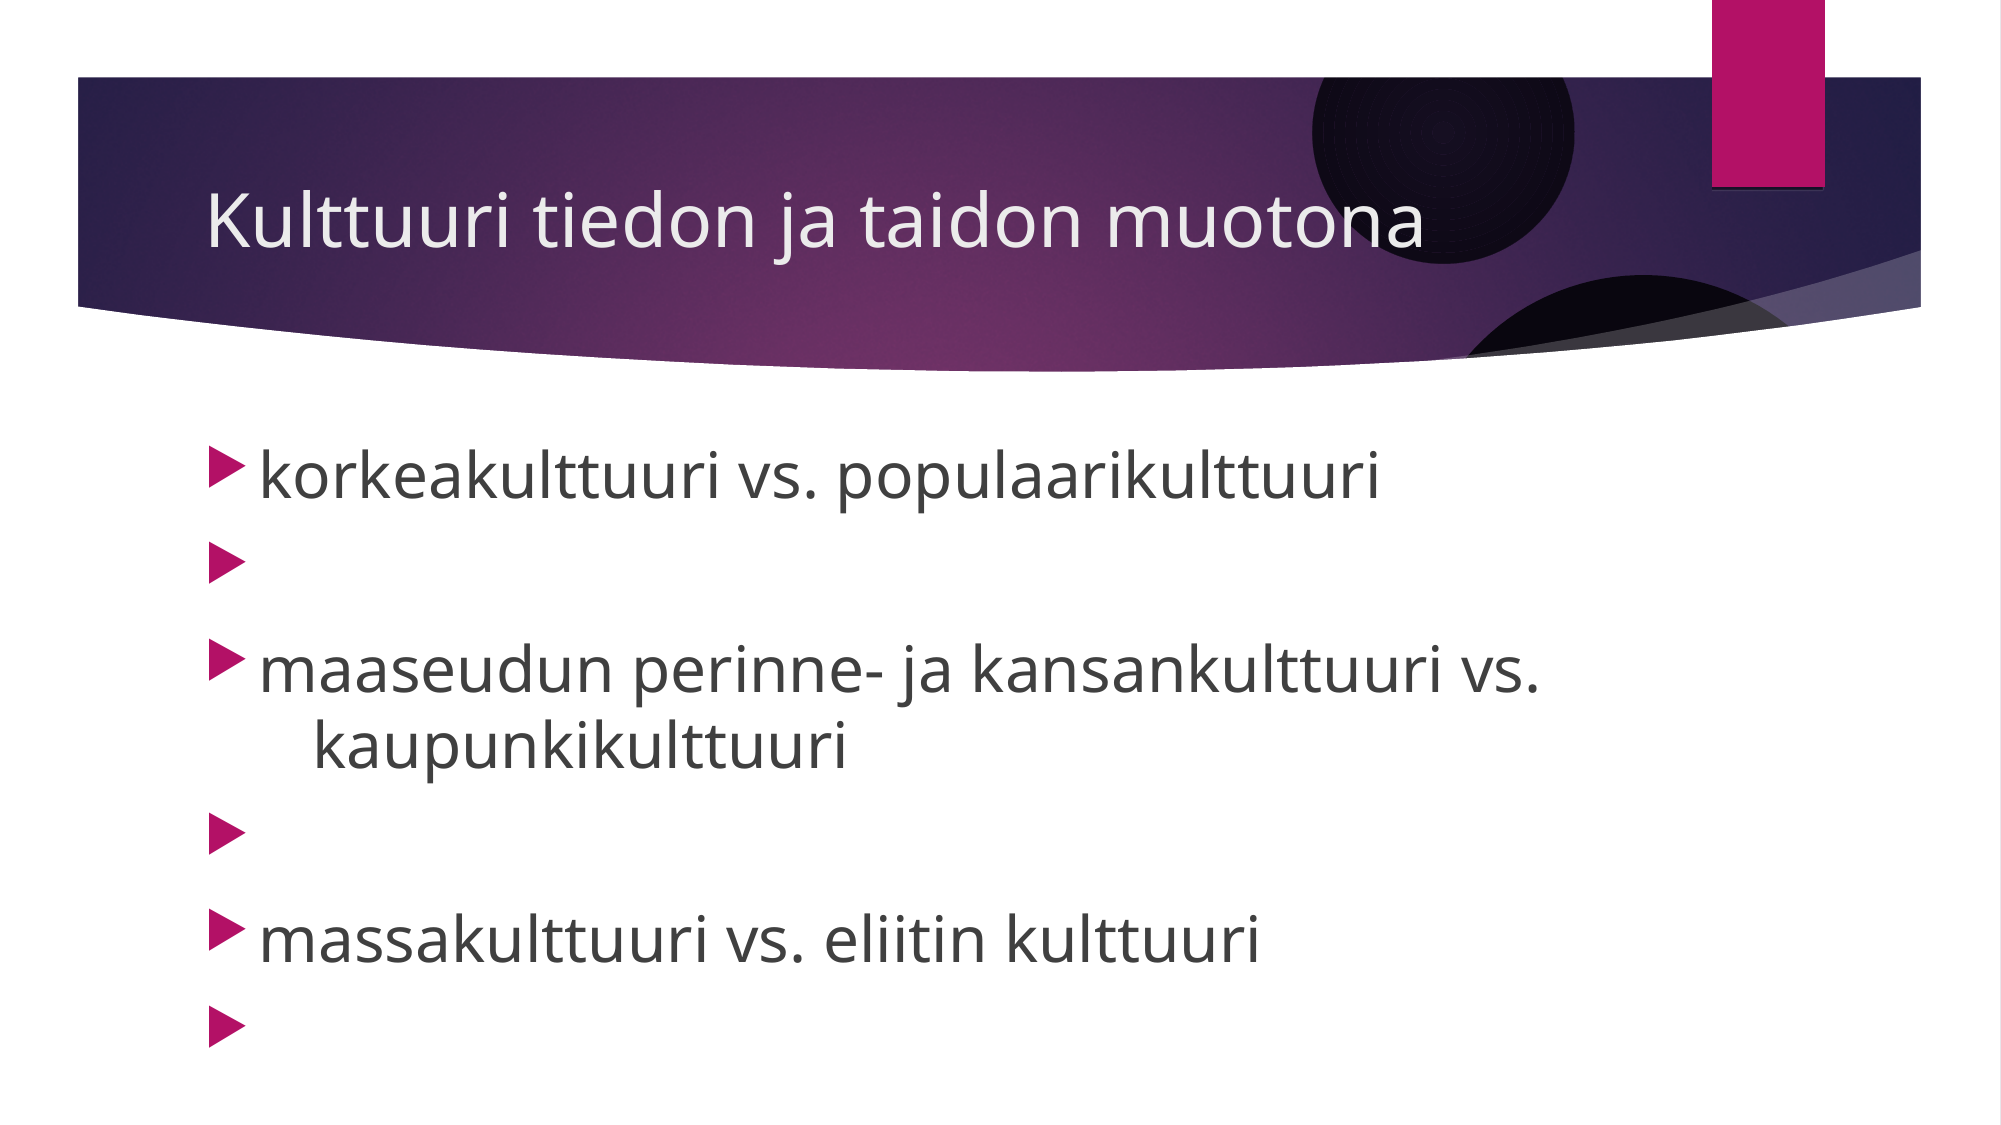

# Kulttuuri tiedon ja taidon muotona
korkeakulttuuri vs. populaarikulttuuri
maaseudun perinne- ja kansankulttuuri vs. kaupunkikulttuuri
massakulttuuri vs. eliitin kulttuuri